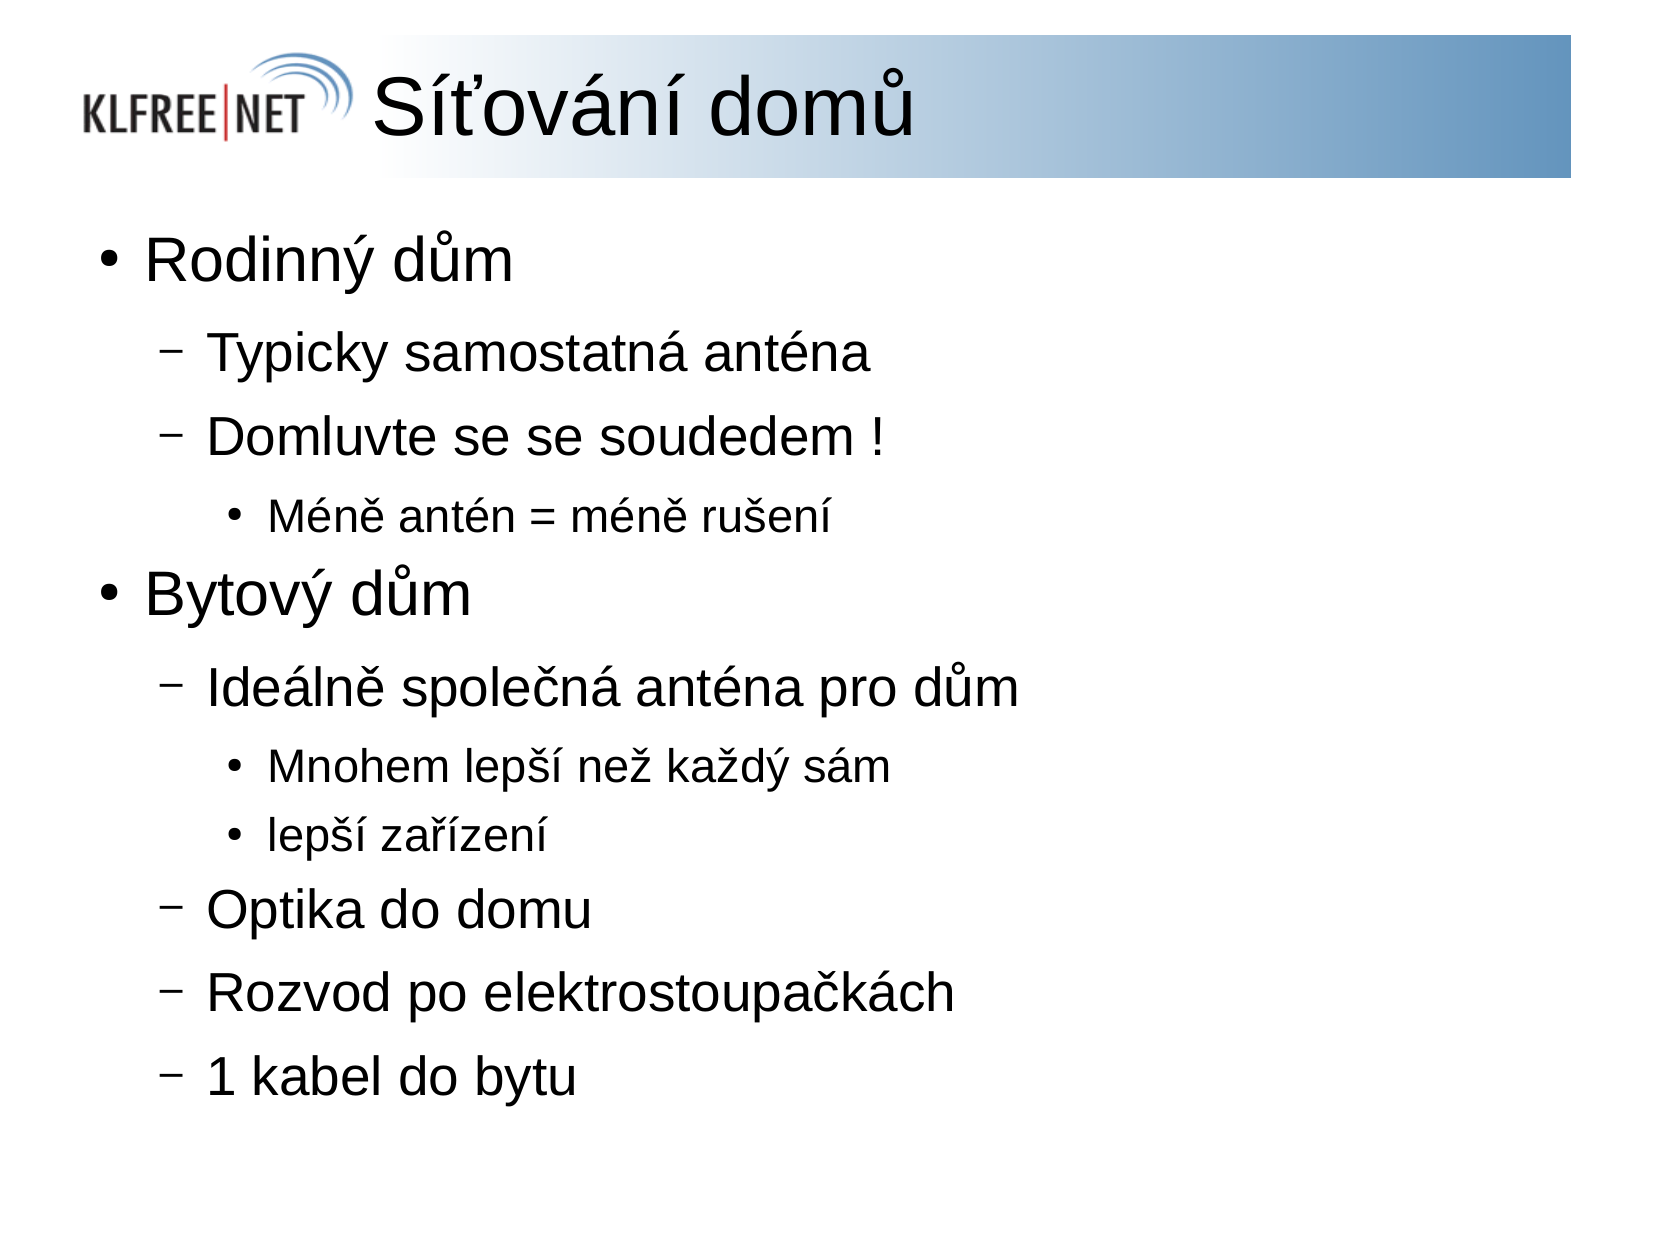

# Síťování domů
Rodinný dům
Typicky samostatná anténa
Domluvte se se soudedem !
Méně antén = méně rušení
Bytový dům
Ideálně společná anténa pro dům
Mnohem lepší než každý sám
lepší zařízení
Optika do domu
Rozvod po elektrostoupačkách
1 kabel do bytu